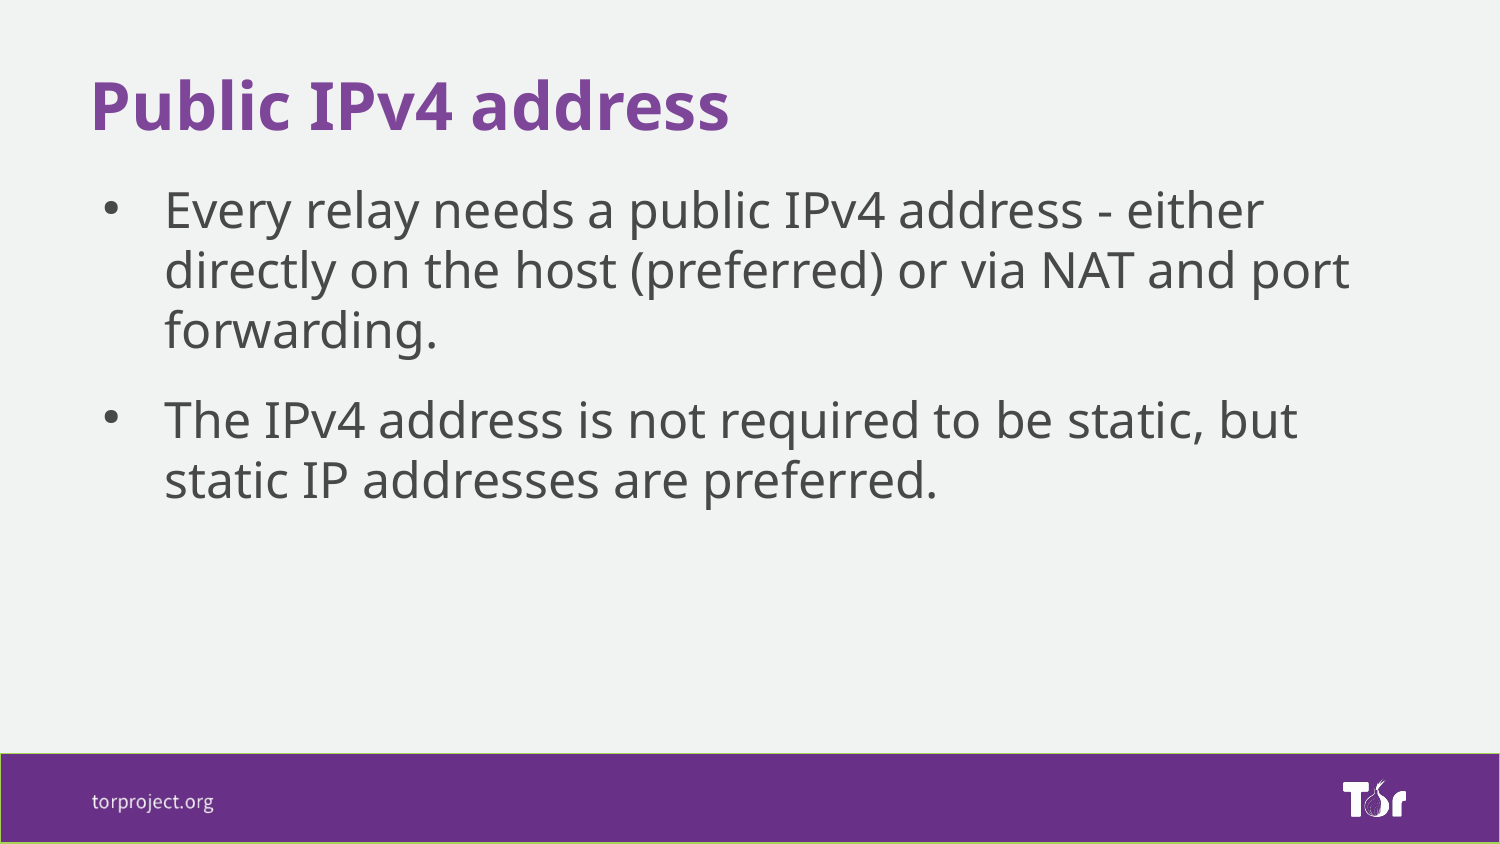

Public IPv4 address
Every relay needs a public IPv4 address - either directly on the host (preferred) or via NAT and port forwarding.
The IPv4 address is not required to be static, but static IP addresses are preferred.